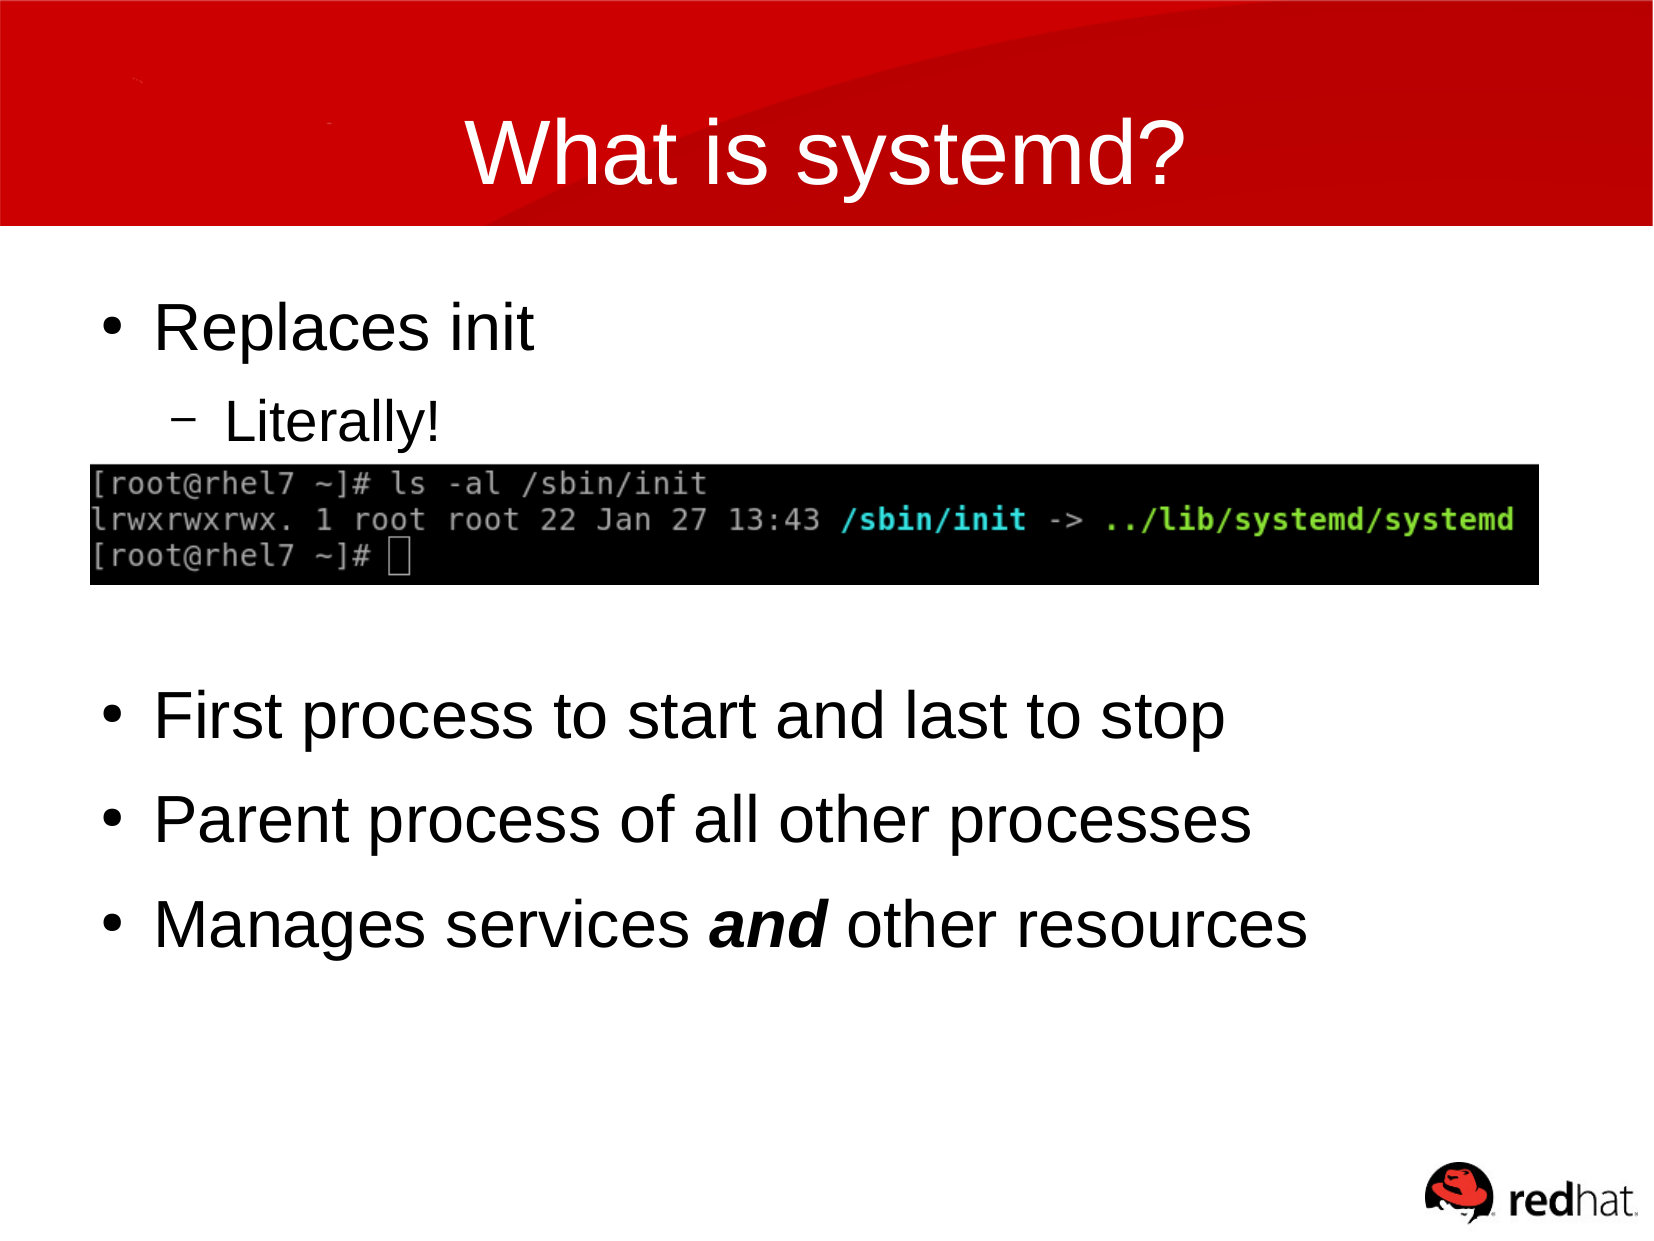

# What is systemd?
Replaces init
Literally!
First process to start and last to stop
Parent process of all other processes
Manages services and other resources